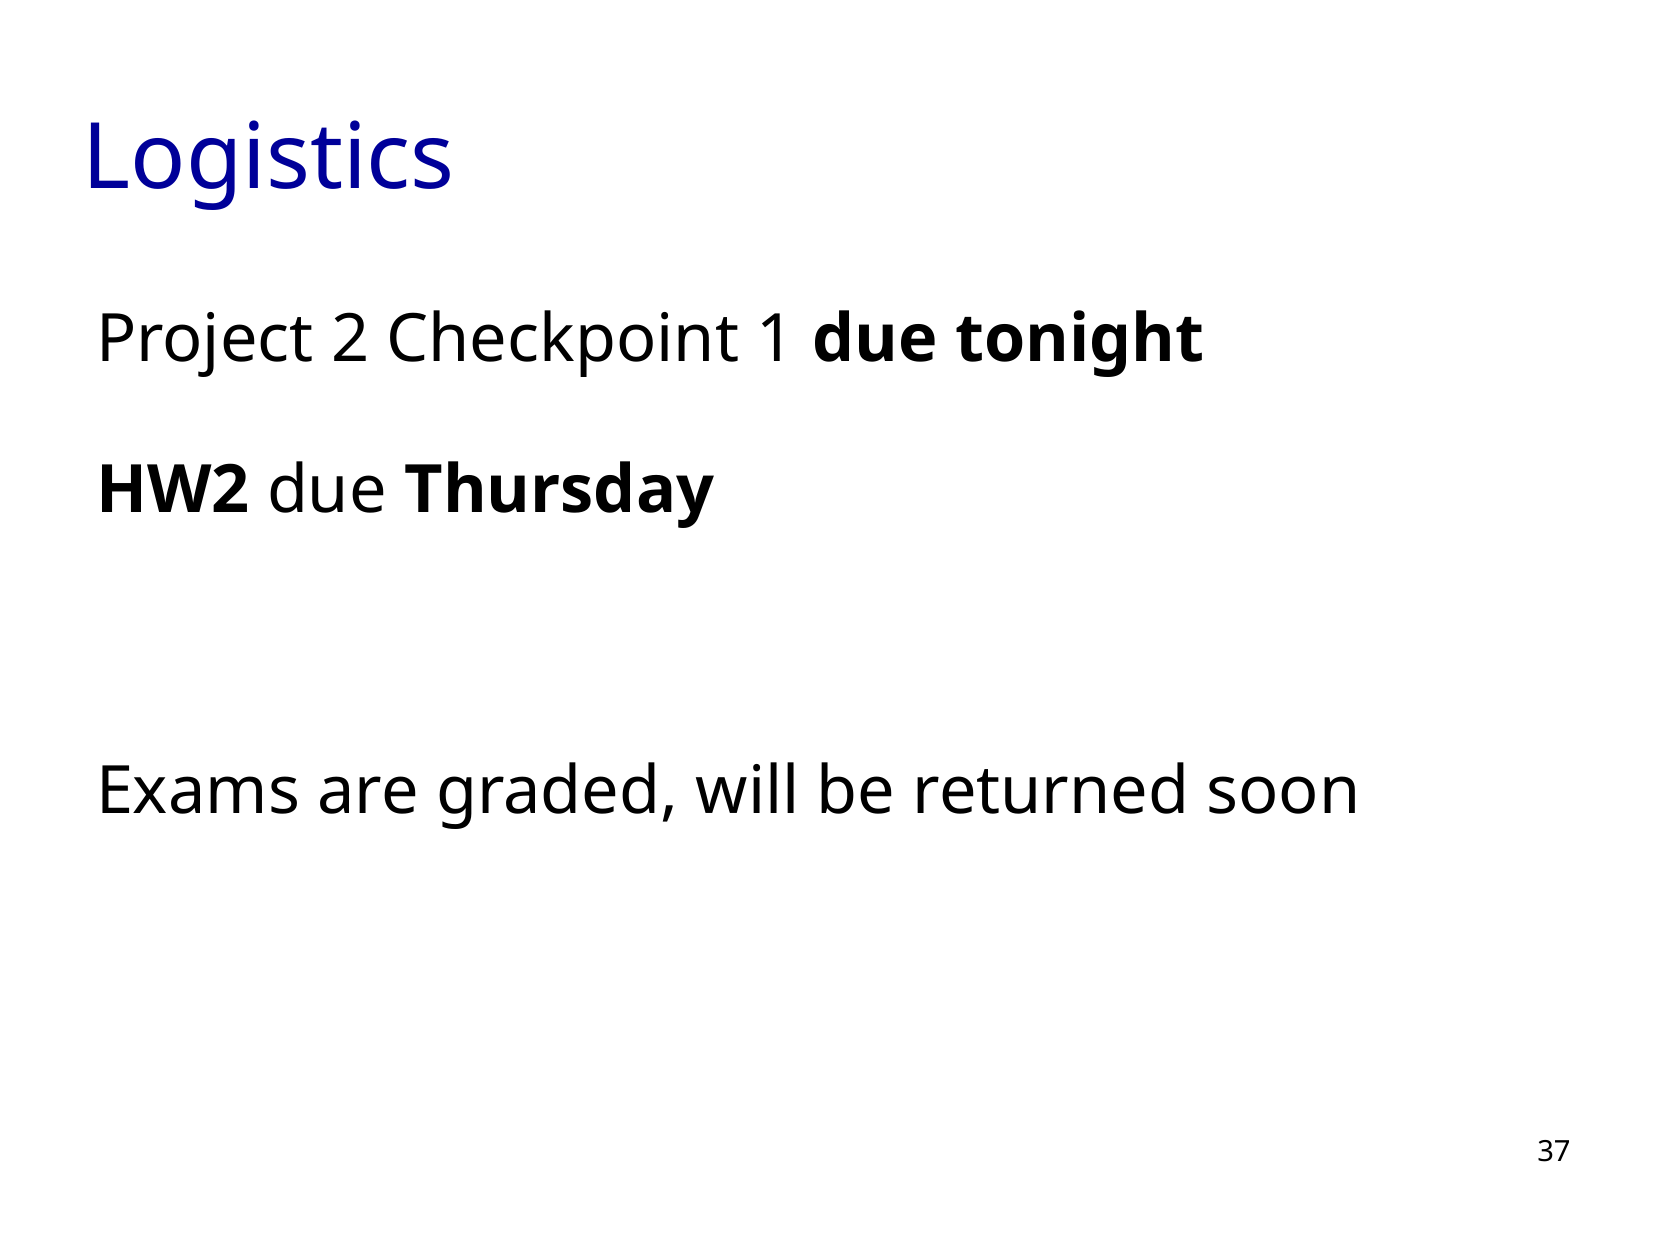

# Logistics
Project 2 Checkpoint 1 due tonight
HW2 due Thursday
Exams are graded, will be returned soon
37